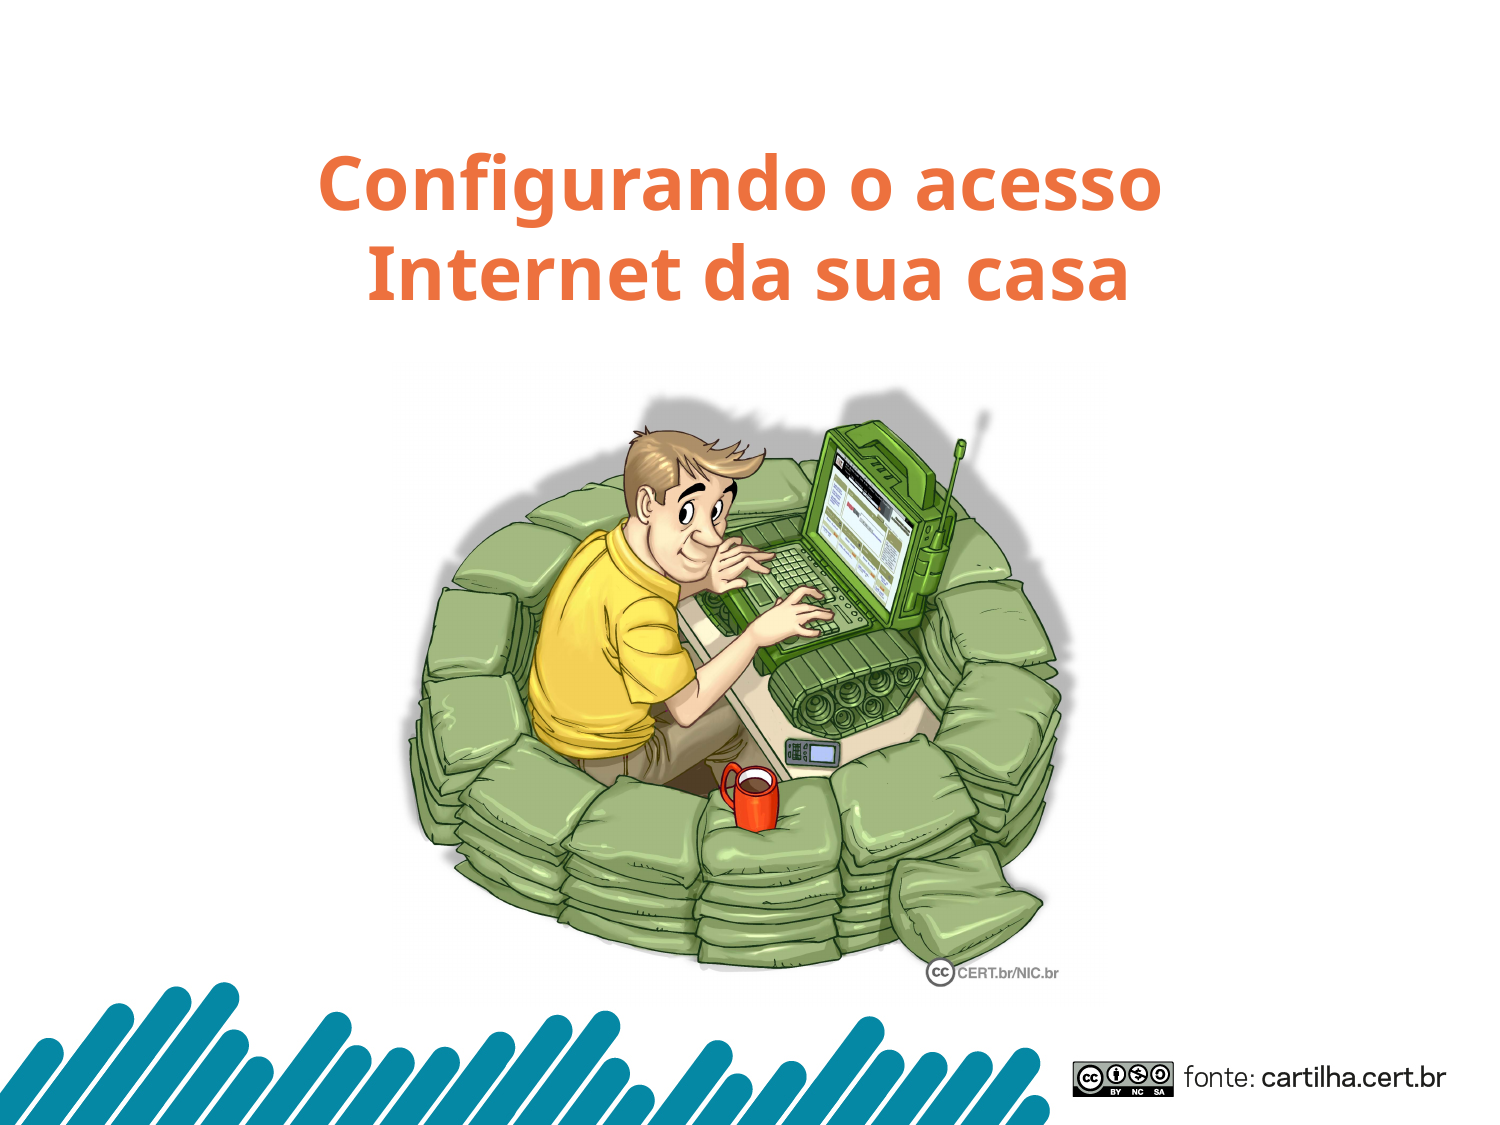

# Configurando o acesso Internet da sua casa